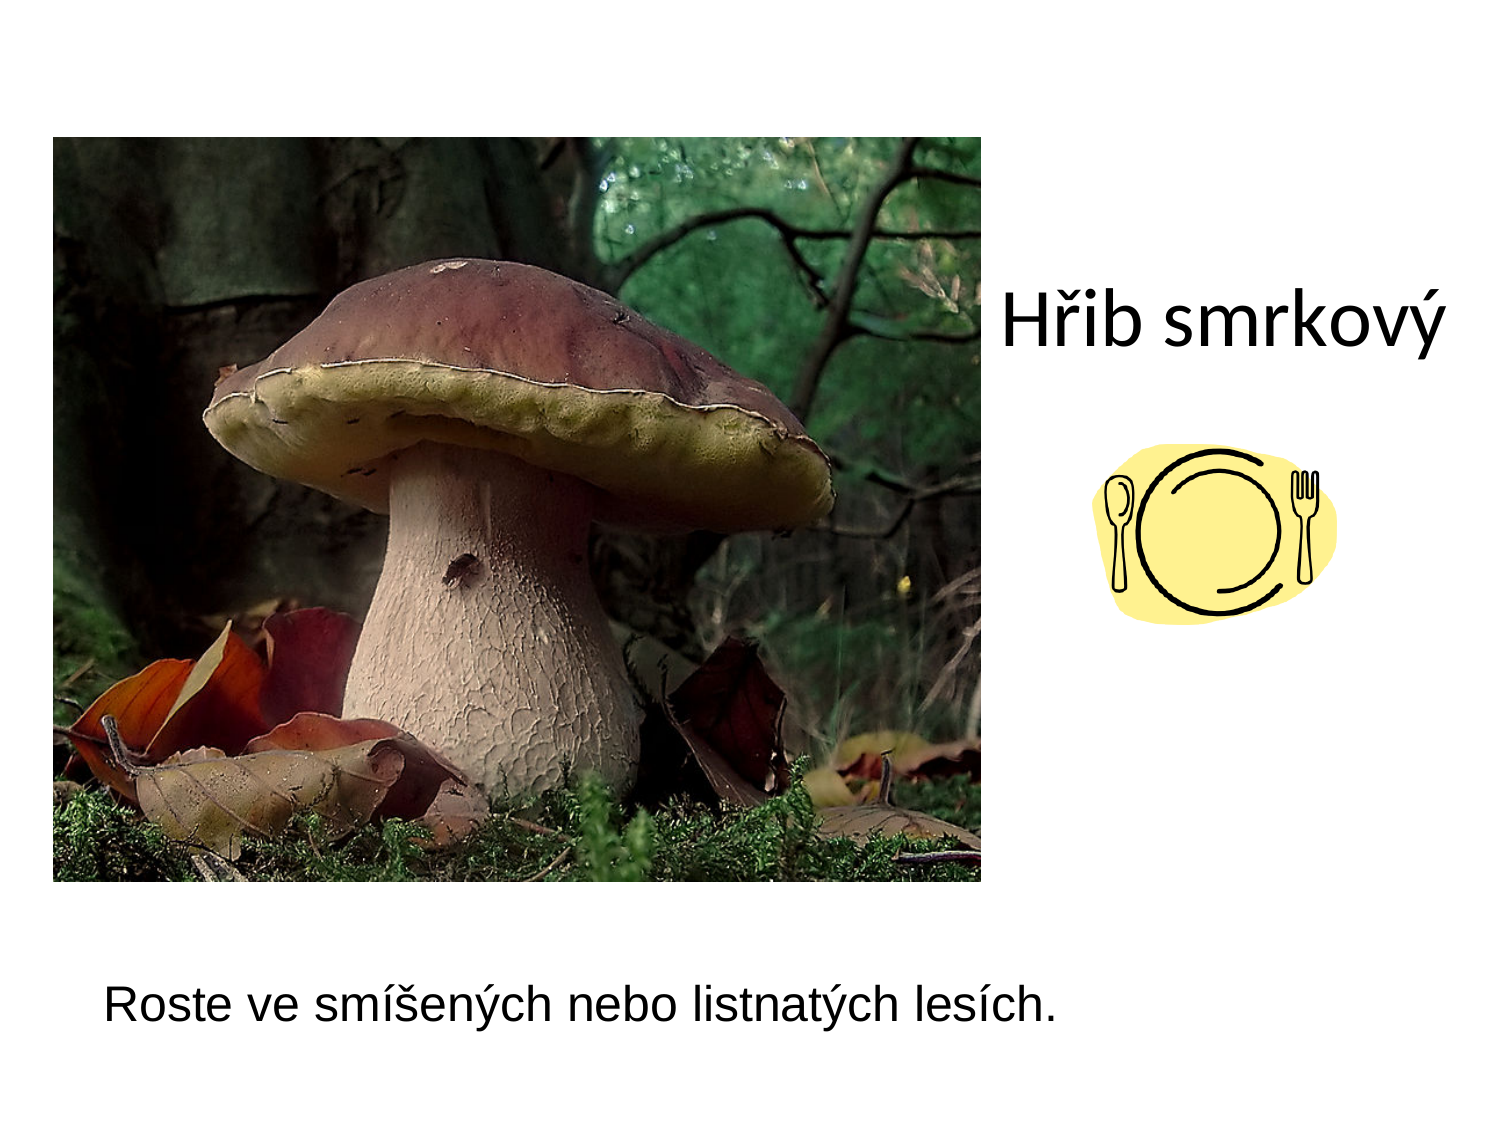

Hřib smrkový
Roste ve smíšených nebo listnatých lesích.